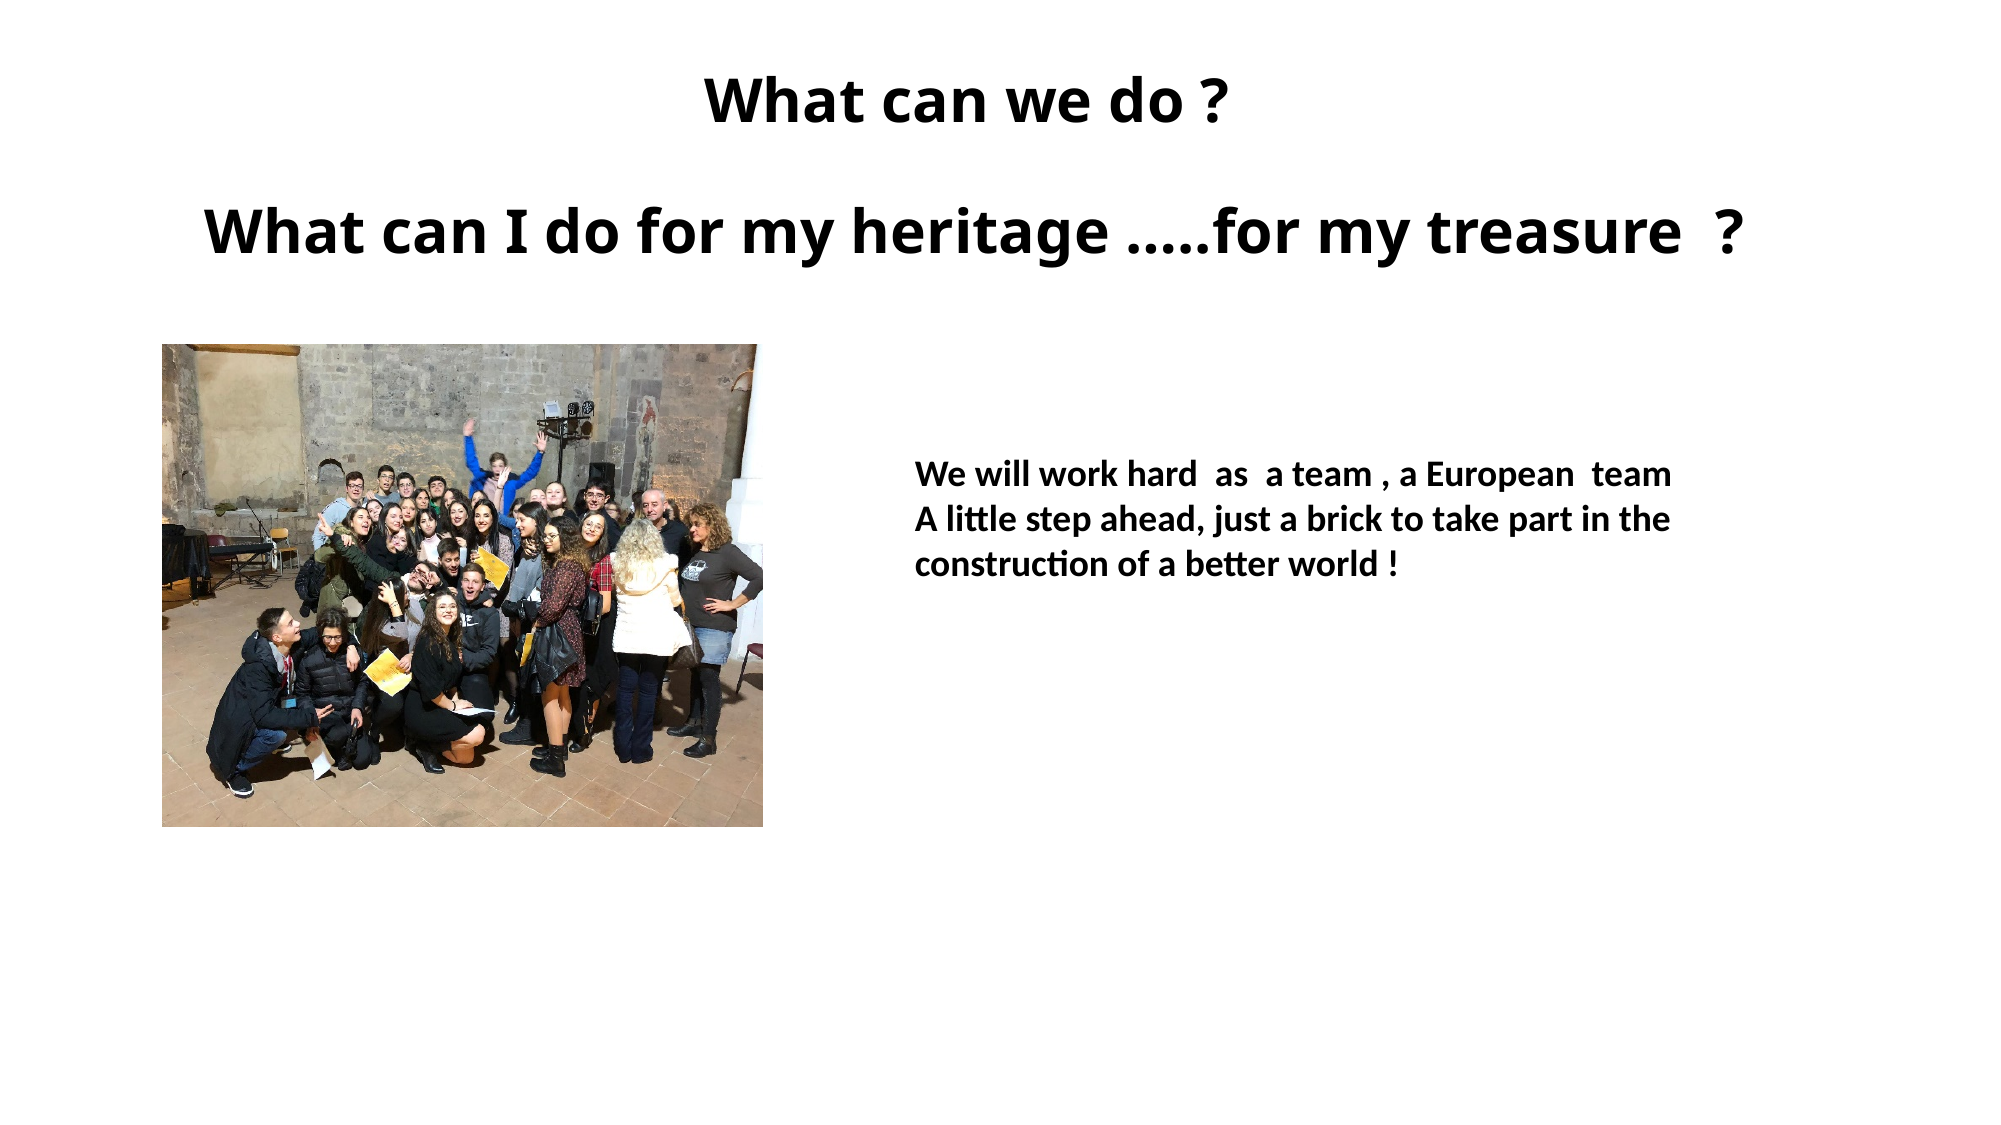

# What can we do ? What can I do for my heritage …..for my treasure ?
We will work hard as a team , a European team
A little step ahead, just a brick to take part in the construction of a better world !